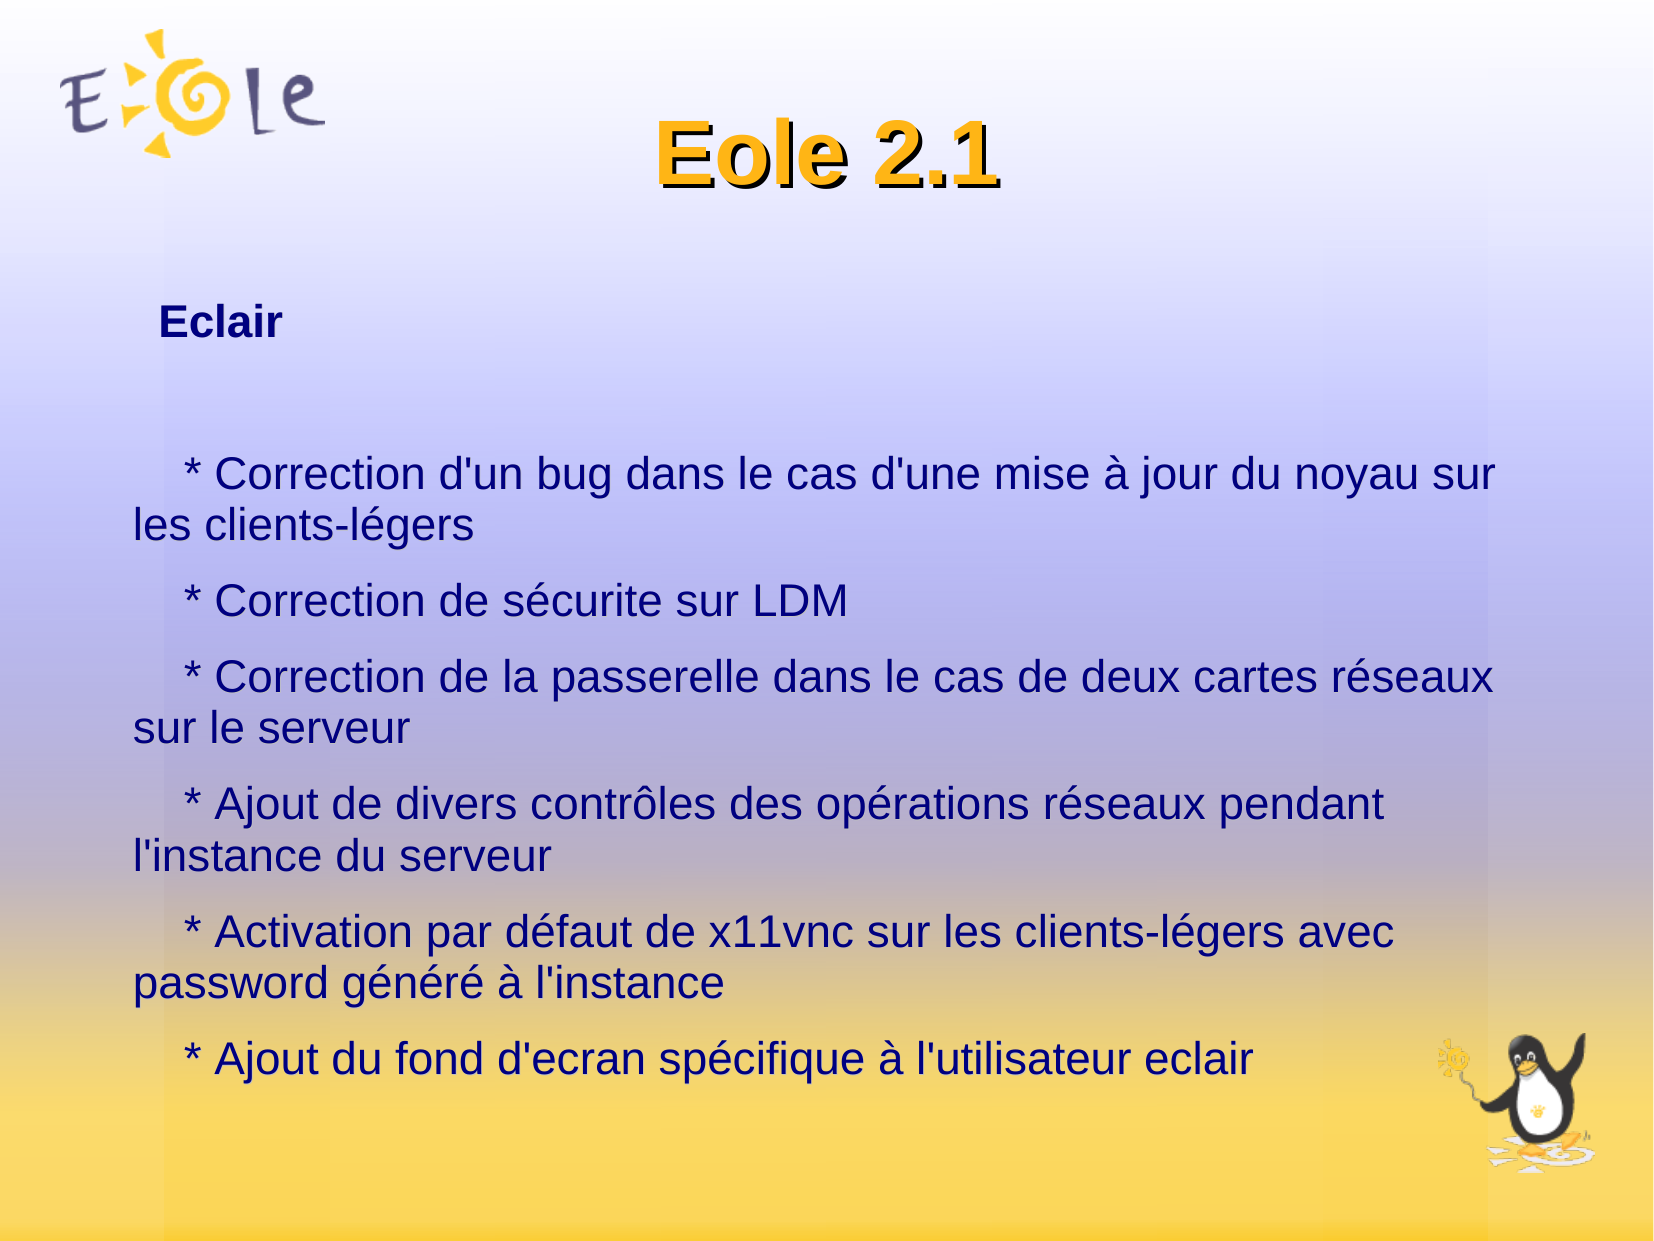

# Eole 2.1
 Eclair
 * Correction d'un bug dans le cas d'une mise à jour du noyau sur les clients-légers
 * Correction de sécurite sur LDM
 * Correction de la passerelle dans le cas de deux cartes réseaux sur le serveur
 * Ajout de divers contrôles des opérations réseaux pendant l'instance du serveur
 * Activation par défaut de x11vnc sur les clients-légers avec password généré à l'instance
 * Ajout du fond d'ecran spécifique à l'utilisateur eclair